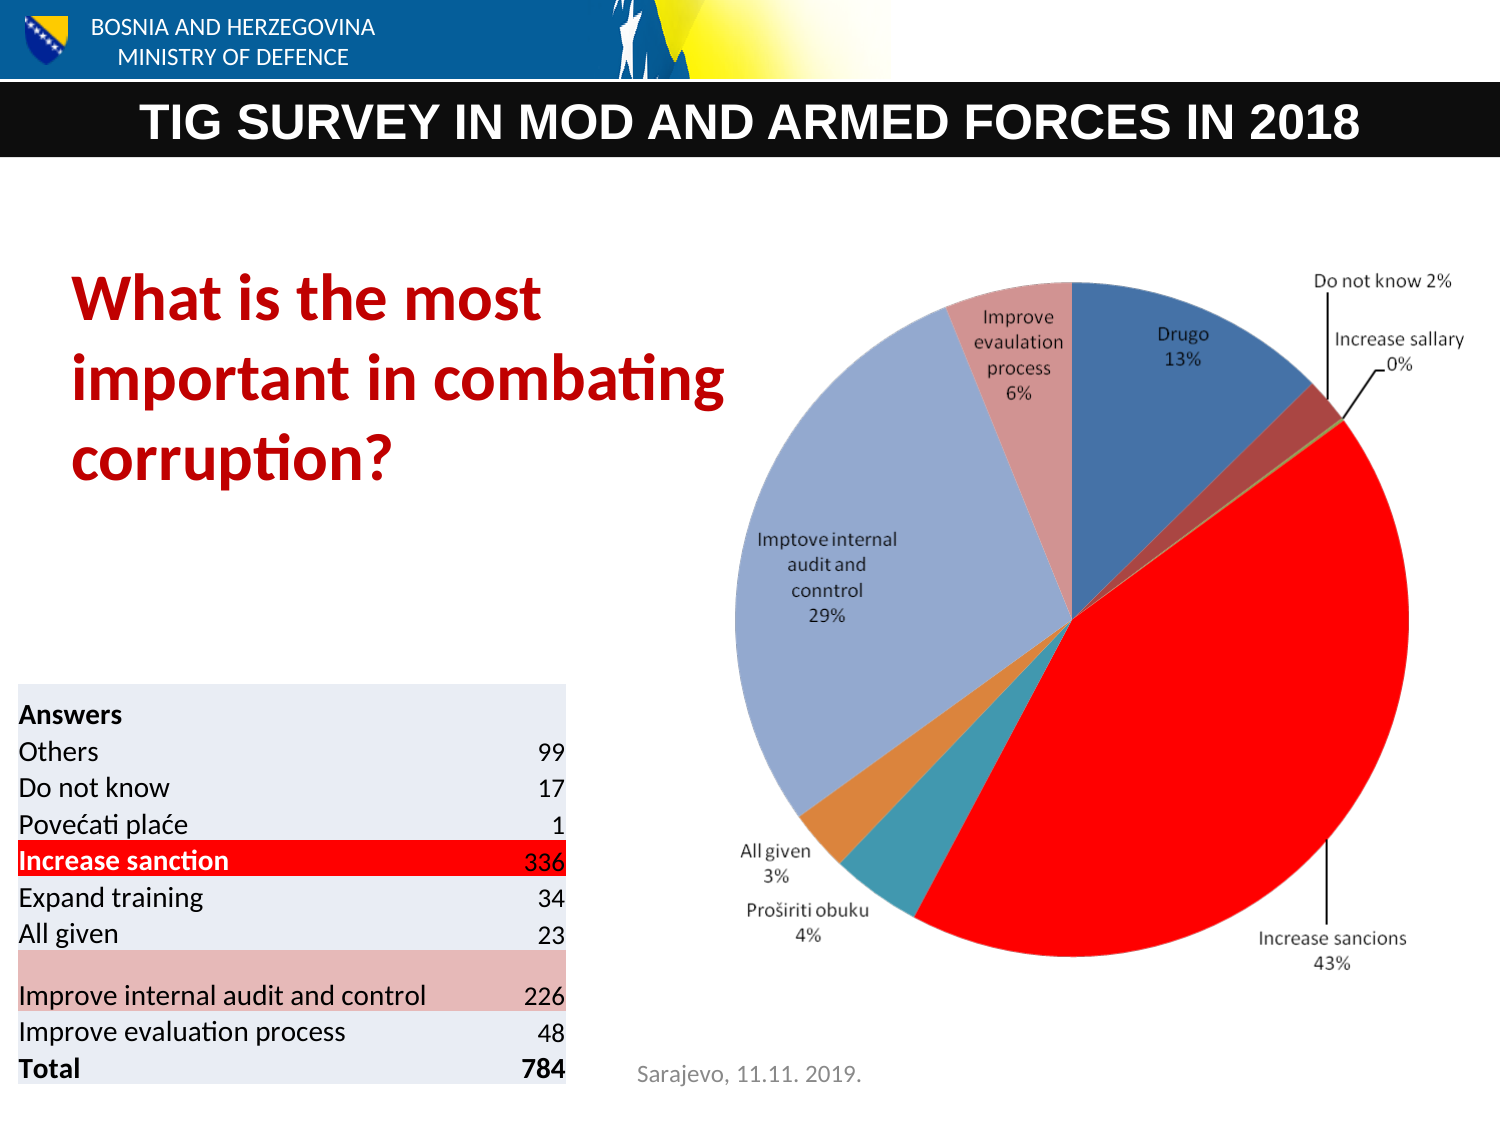

TIG SURVEY IN MOD AND ARMED FORCES IN 2018
# What is the most important in combating corruption?
| Answers | |
| --- | --- |
| Others | 99 |
| Do not know | 17 |
| Povećati plaće | 1 |
| Increase sanction | 336 |
| Expand training | 34 |
| All given | 23 |
| Improve internal audit and control | 226 |
| Improve evaluation process | 48 |
| Total | 784 |
Sarajevo, 11.11. 2019.